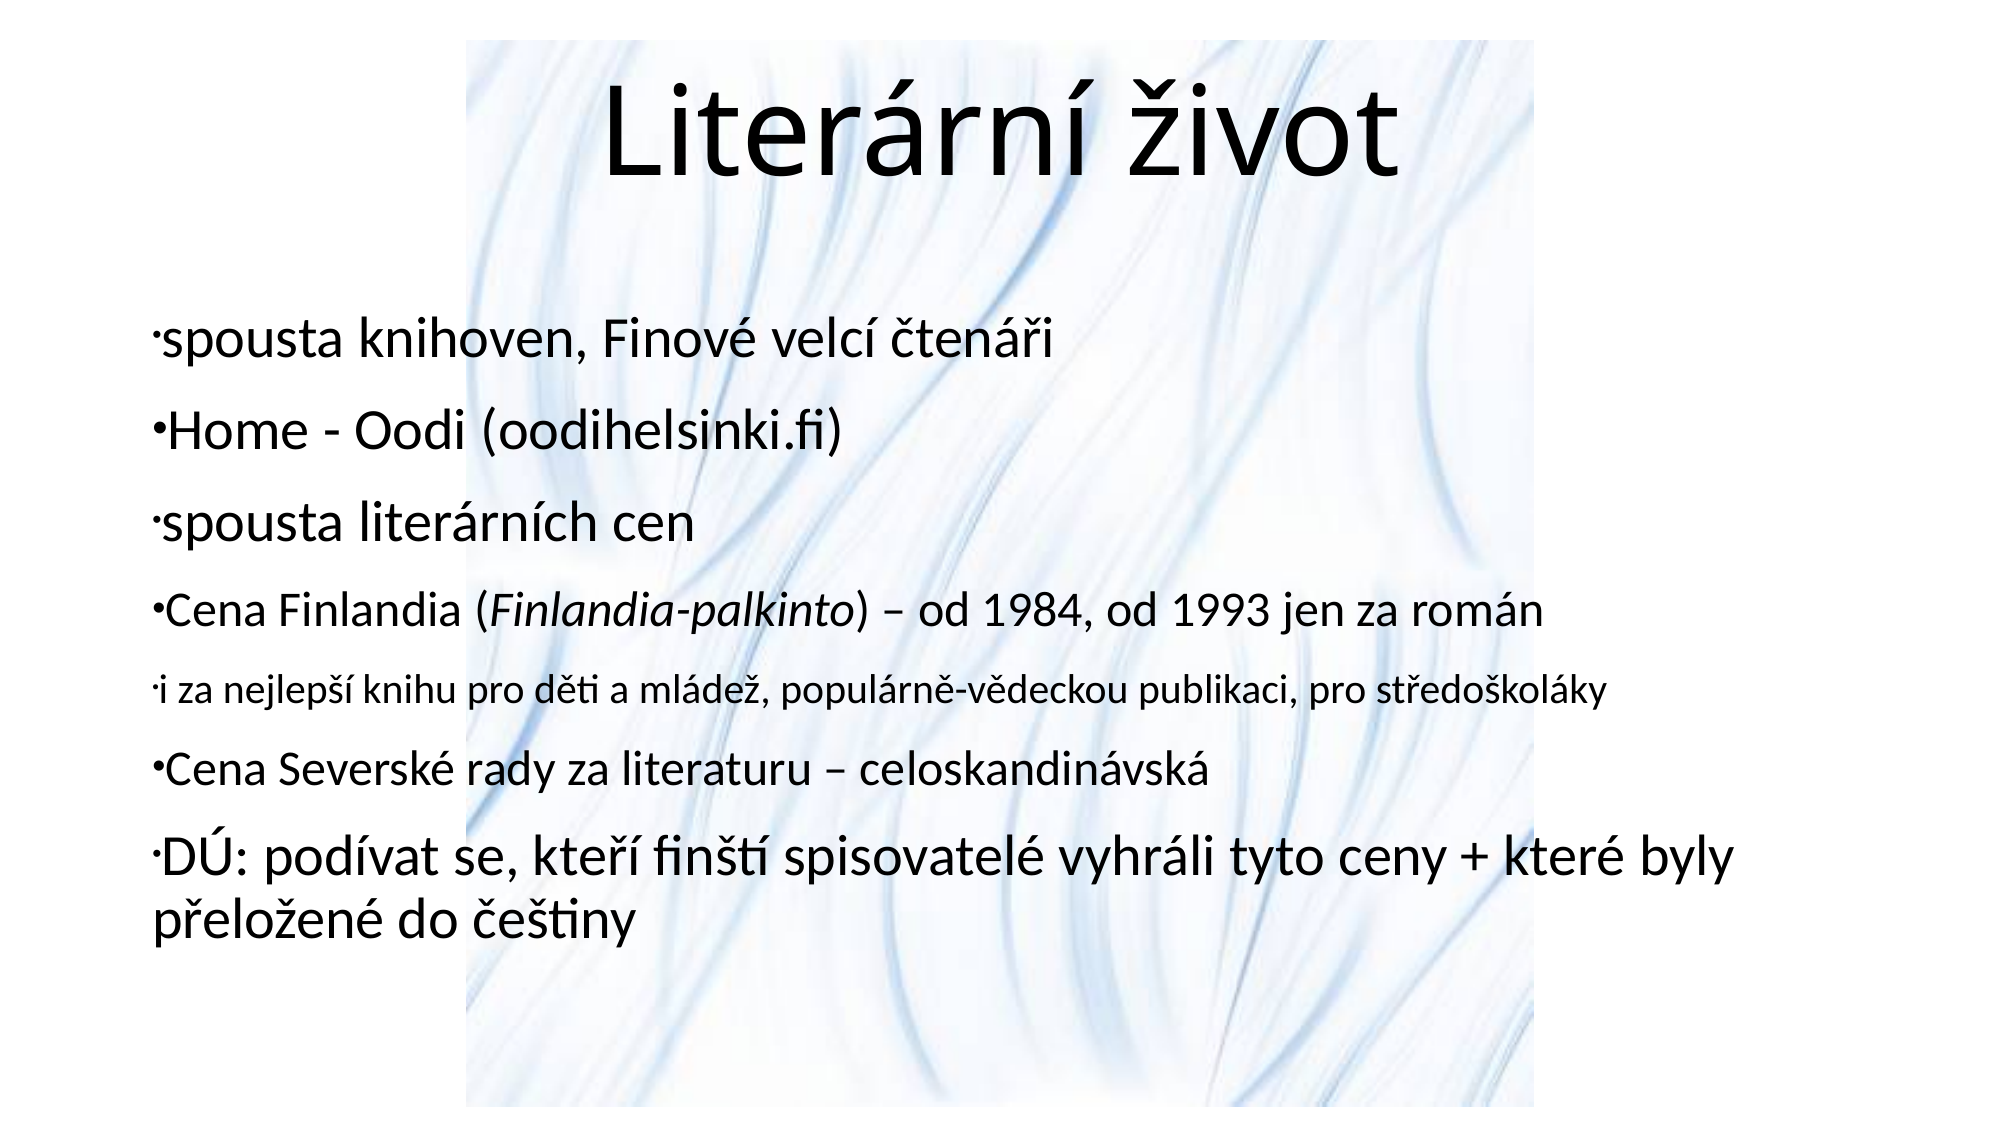

# Literární život
spousta knihoven, Finové velcí čtenáři
Home - Oodi (oodihelsinki.fi)
spousta literárních cen
Cena Finlandia (Finlandia-palkinto) – od 1984, od 1993 jen za román
i za nejlepší knihu pro děti a mládež, populárně-vědeckou publikaci, pro středoškoláky
Cena Severské rady za literaturu – celoskandinávská
DÚ: podívat se, kteří finští spisovatelé vyhráli tyto ceny + které byly přeložené do češtiny